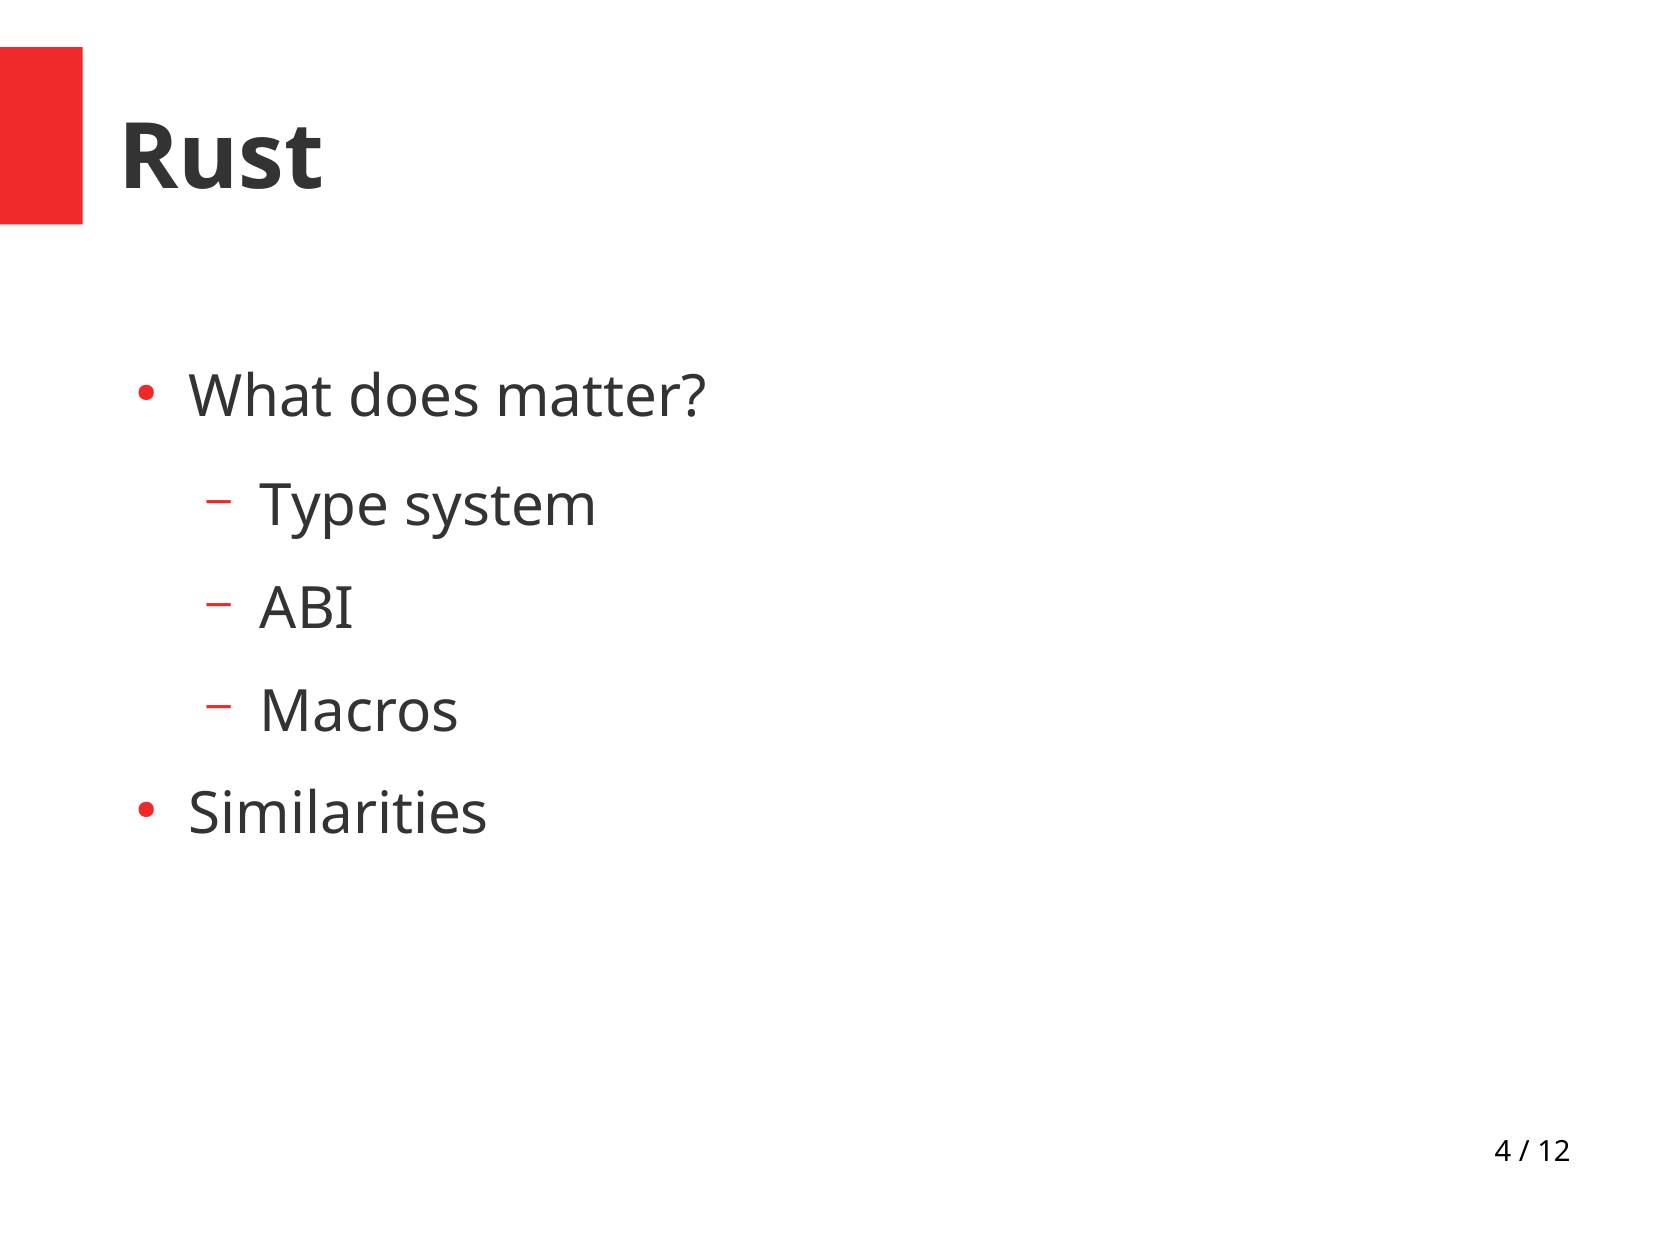

# Rust
What does matter?
Type system
ABI
Macros
Similarities
4